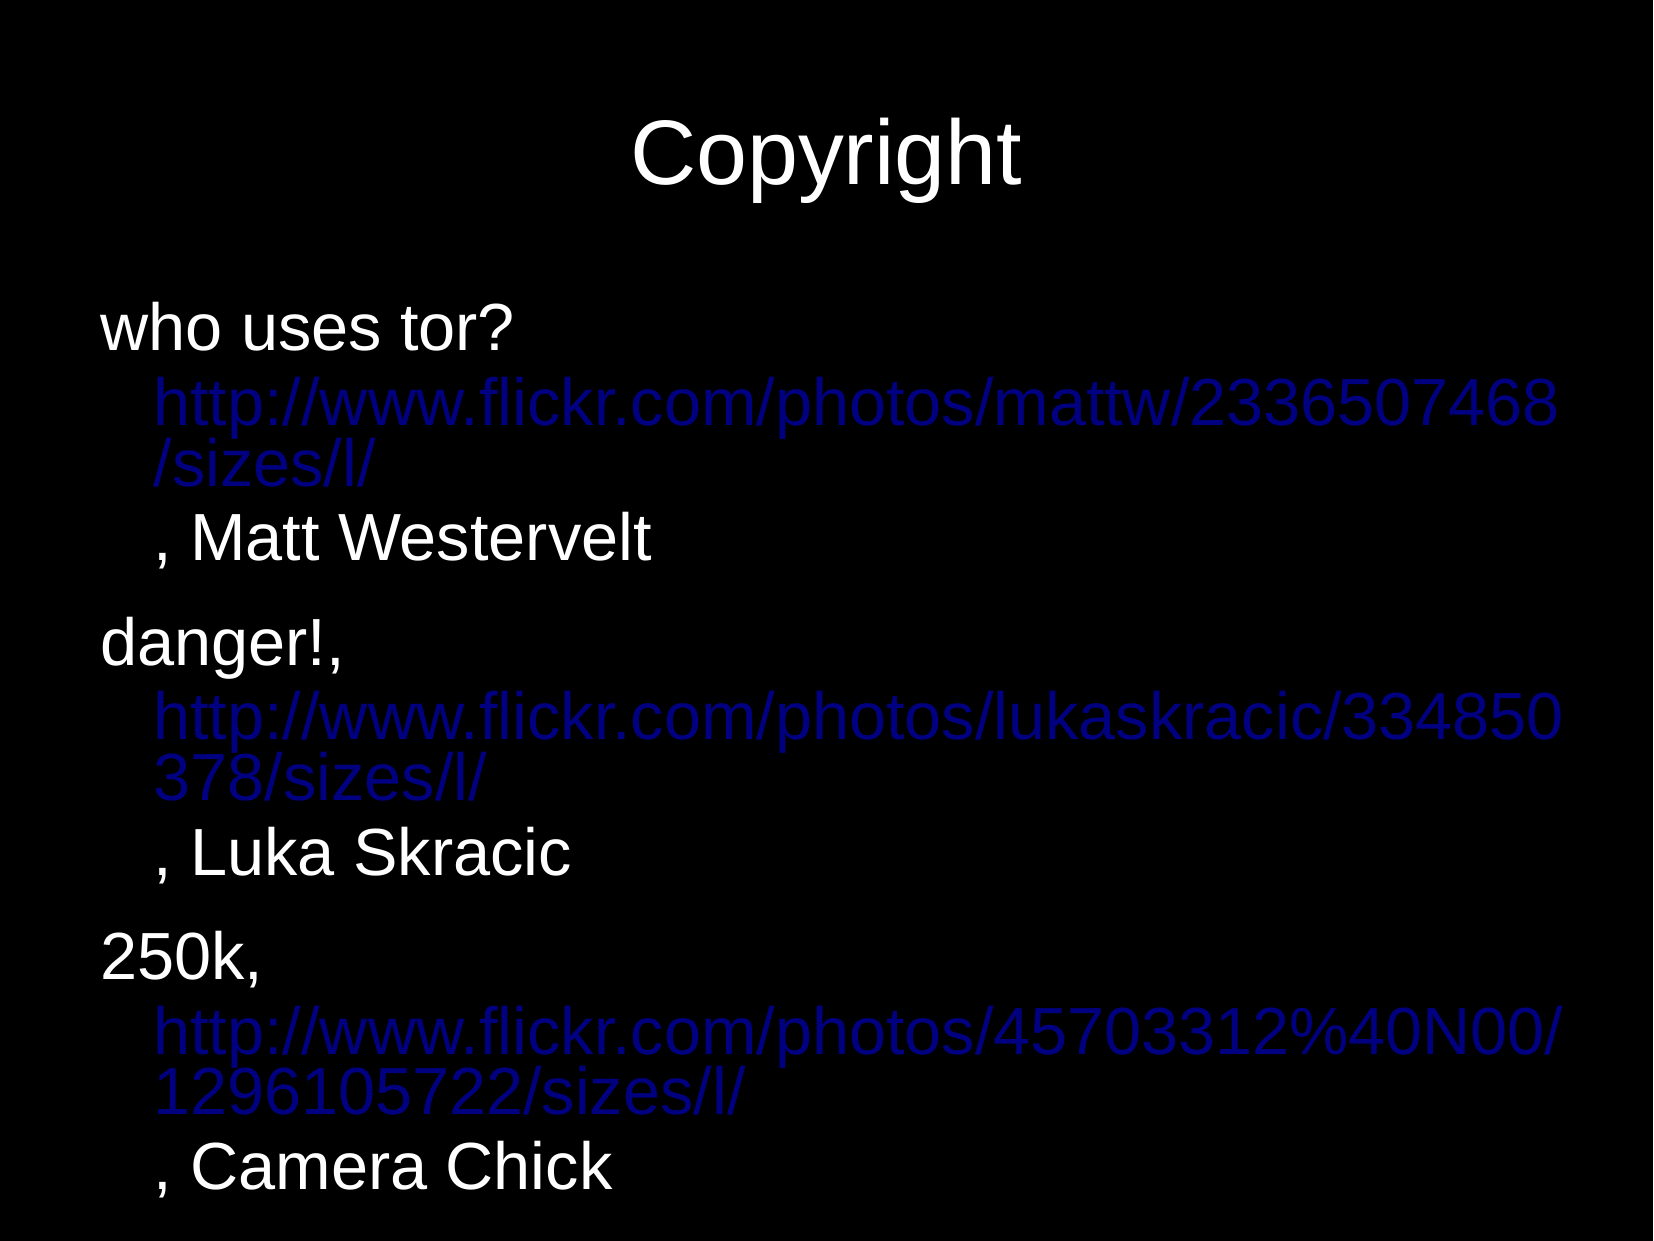

# Copyright
who uses tor? http://www.flickr.com/photos/mattw/2336507468/sizes/l/, Matt Westervelt
danger!, http://www.flickr.com/photos/lukaskracic/334850378/sizes/l/, Luka Skracic
250k, http://www.flickr.com/photos/45703312%40N00/1296105722/sizes/l/, Camera Chick